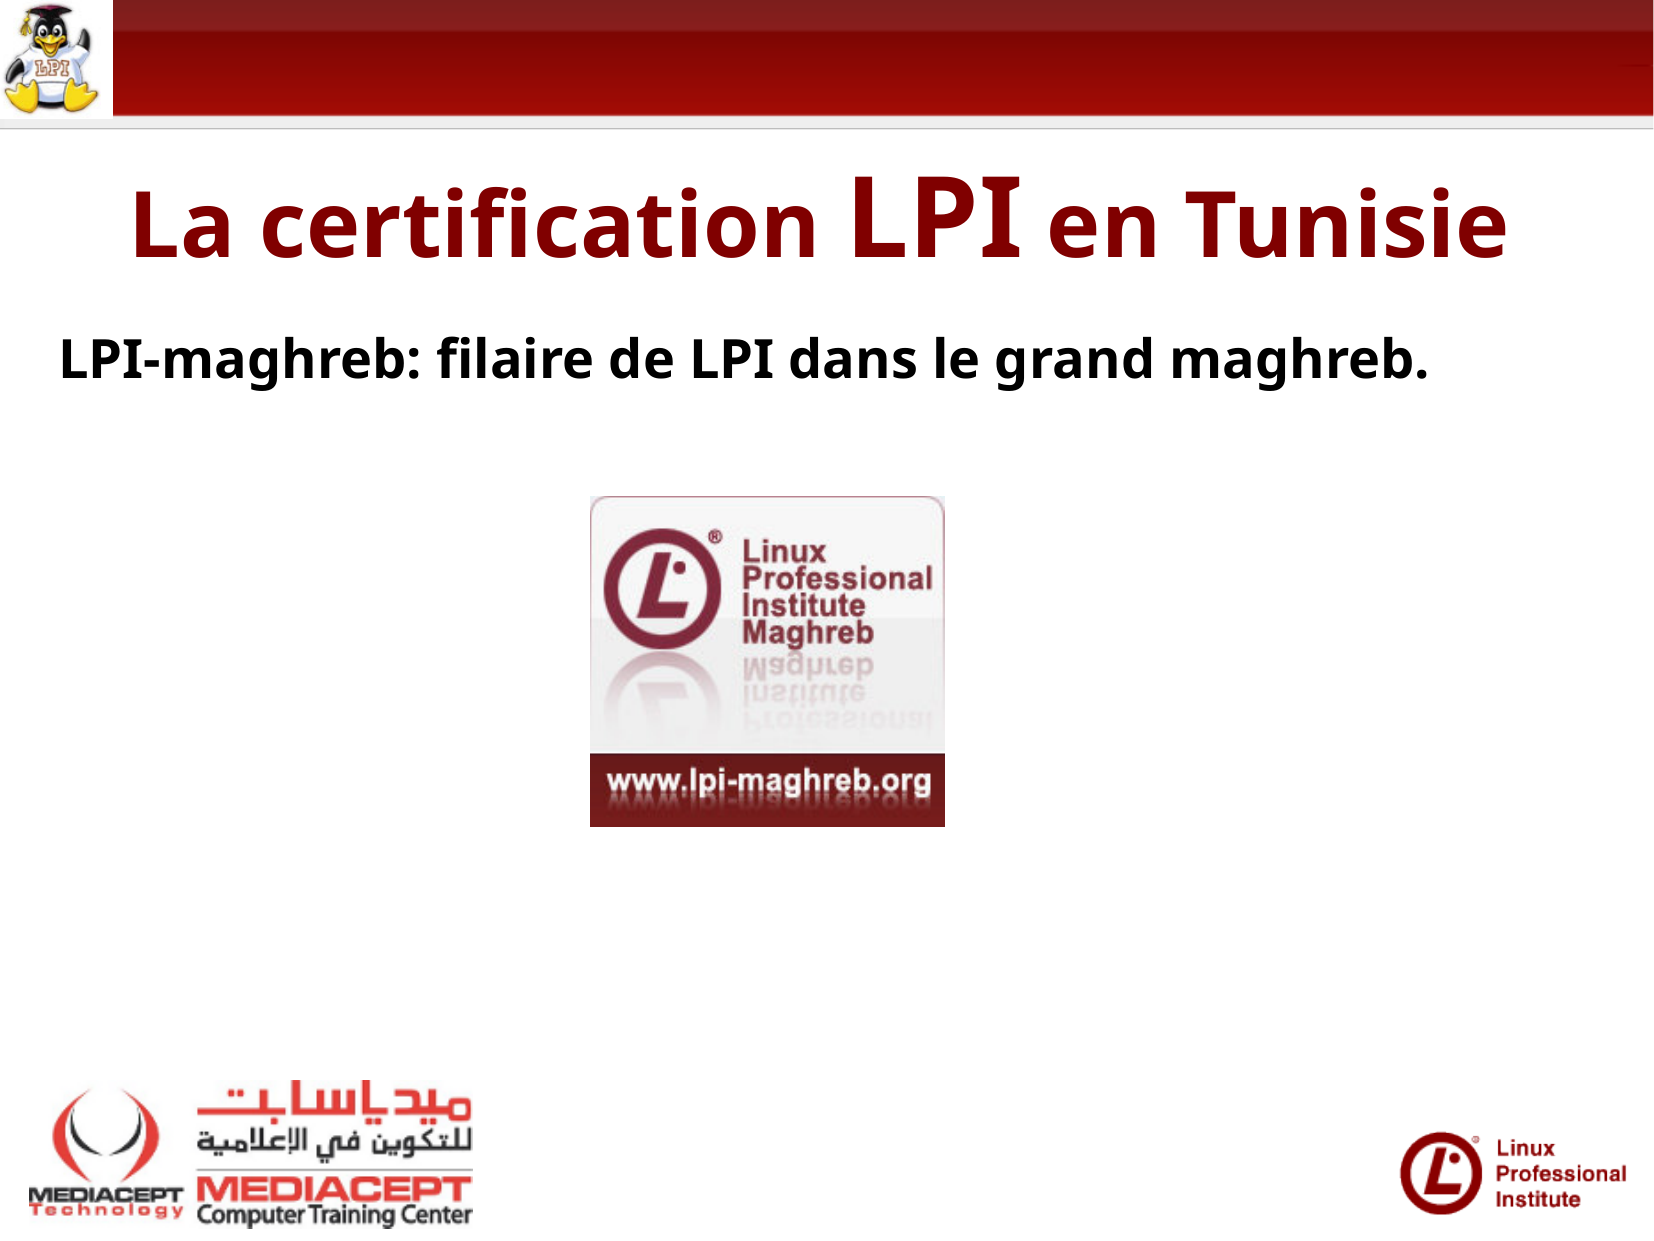

La certification LPI en Tunisie
LPI-maghreb: filaire de LPI dans le grand maghreb.